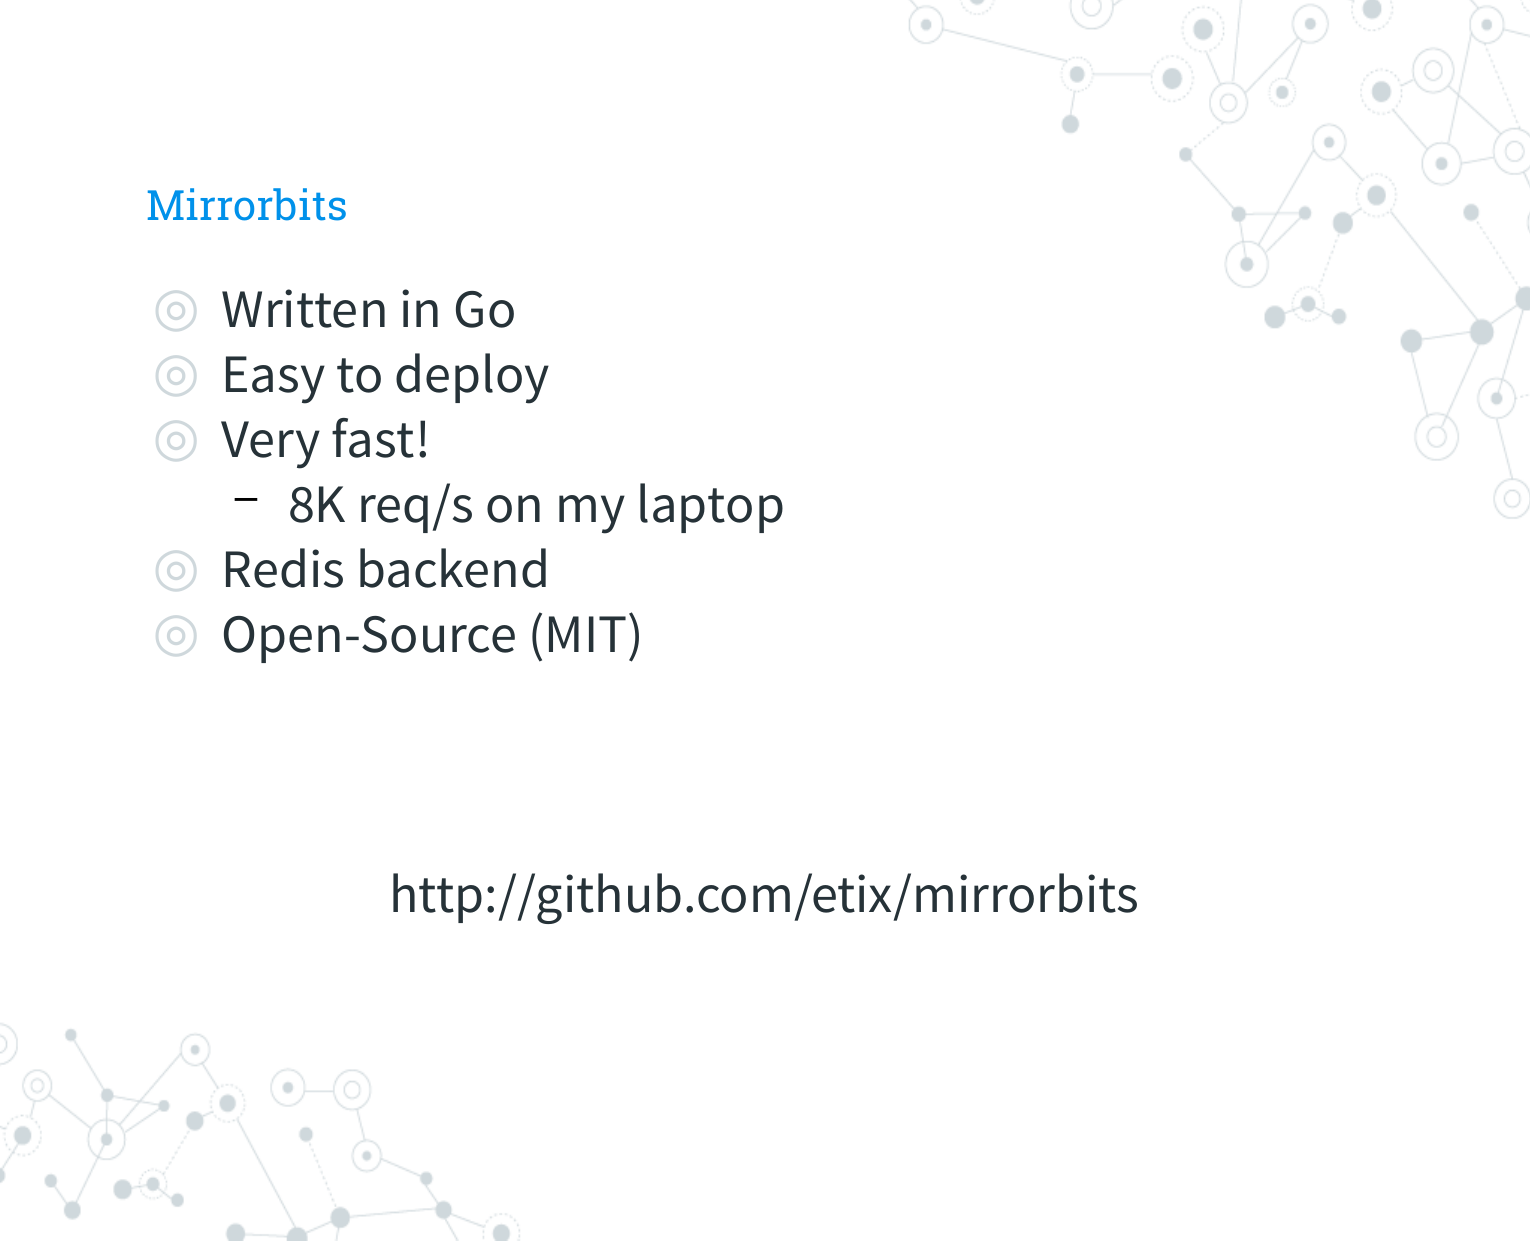

# Mirrorbits
Written in Go
Easy to deploy
Very fast!
8K req/s on my laptop
Redis backend
Open-Source (MIT)
http://github.com/etix/mirrorbits